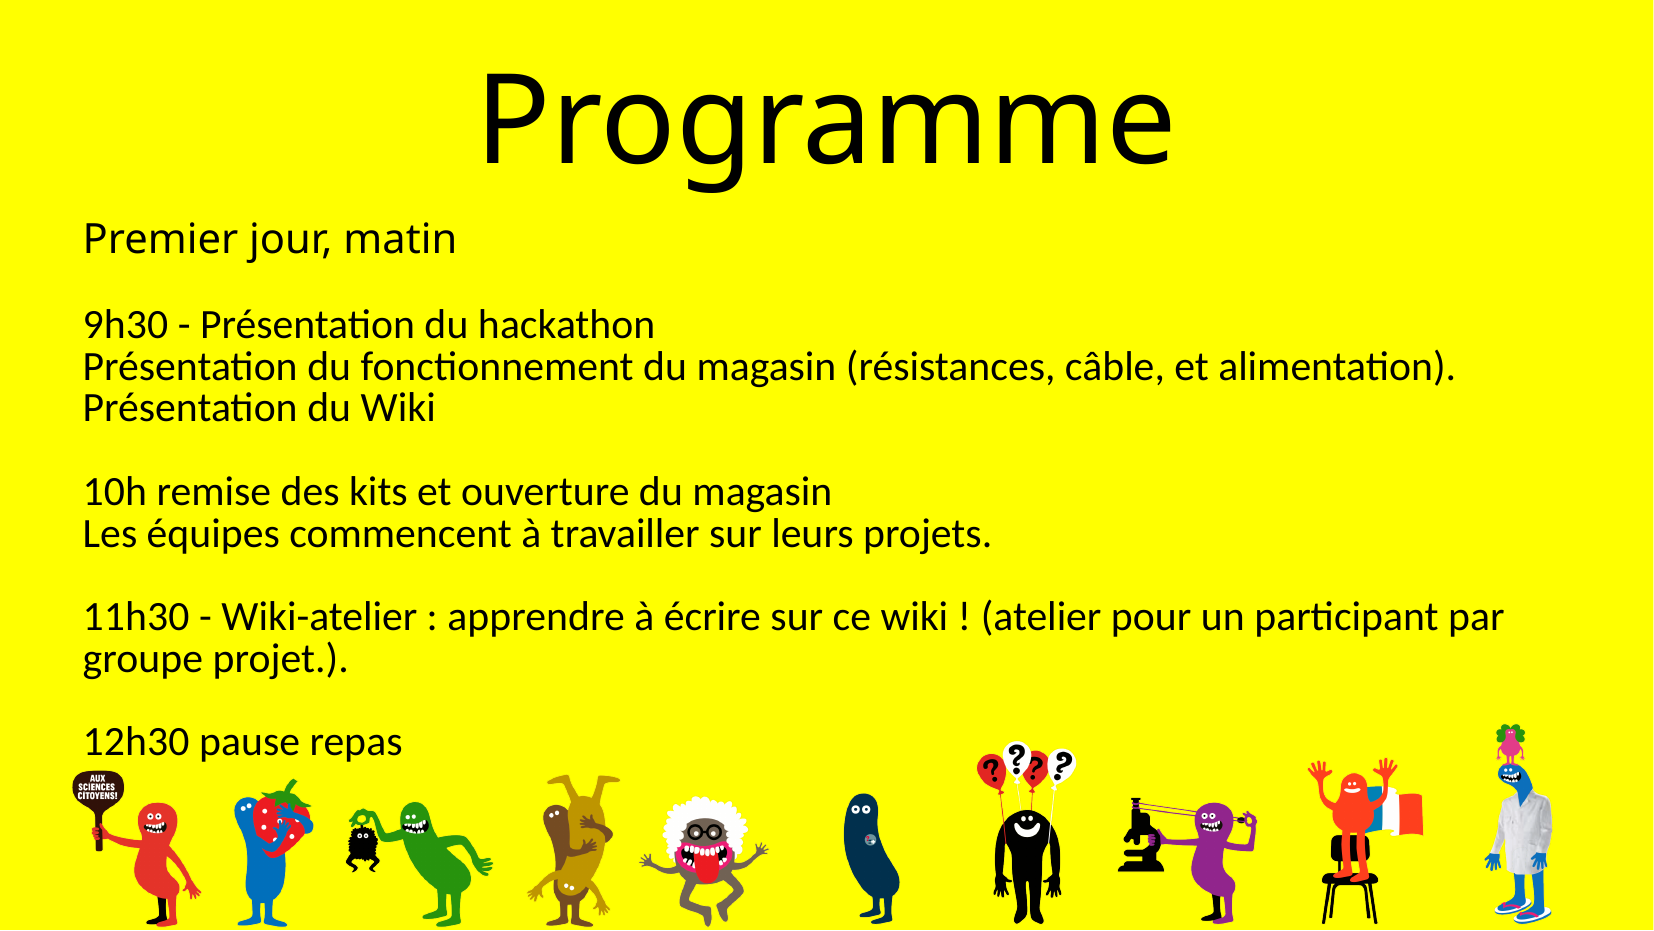

# Programme
Premier jour, matin
9h30 - Présentation du hackathon
Présentation du fonctionnement du magasin (résistances, câble, et alimentation).
Présentation du Wiki
10h remise des kits et ouverture du magasin
Les équipes commencent à travailler sur leurs projets.
11h30 - Wiki-atelier : apprendre à écrire sur ce wiki ! (atelier pour un participant par groupe projet.).
12h30 pause repas